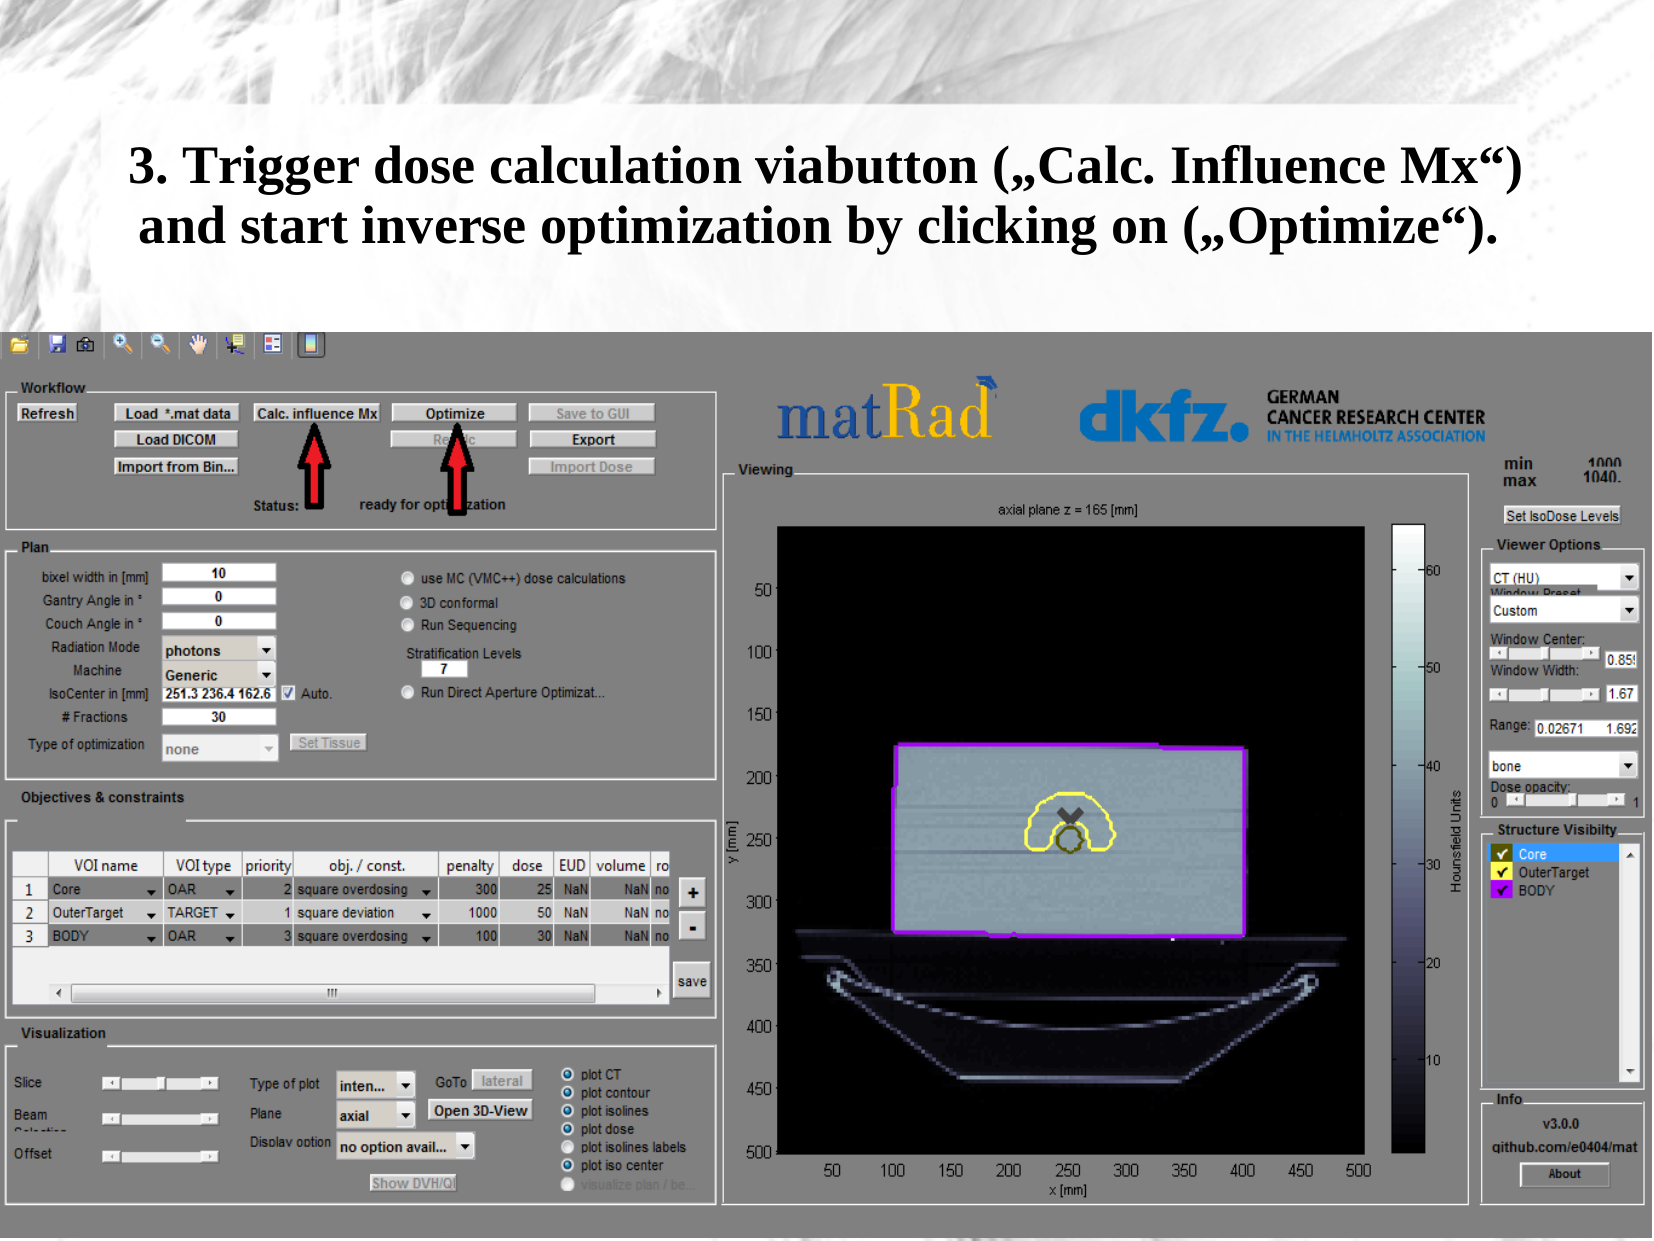

# 3. Trigger dose calculation viabutton („Calc. Influence Mx“) and start inverse optimization by clicking on („Optimize“).